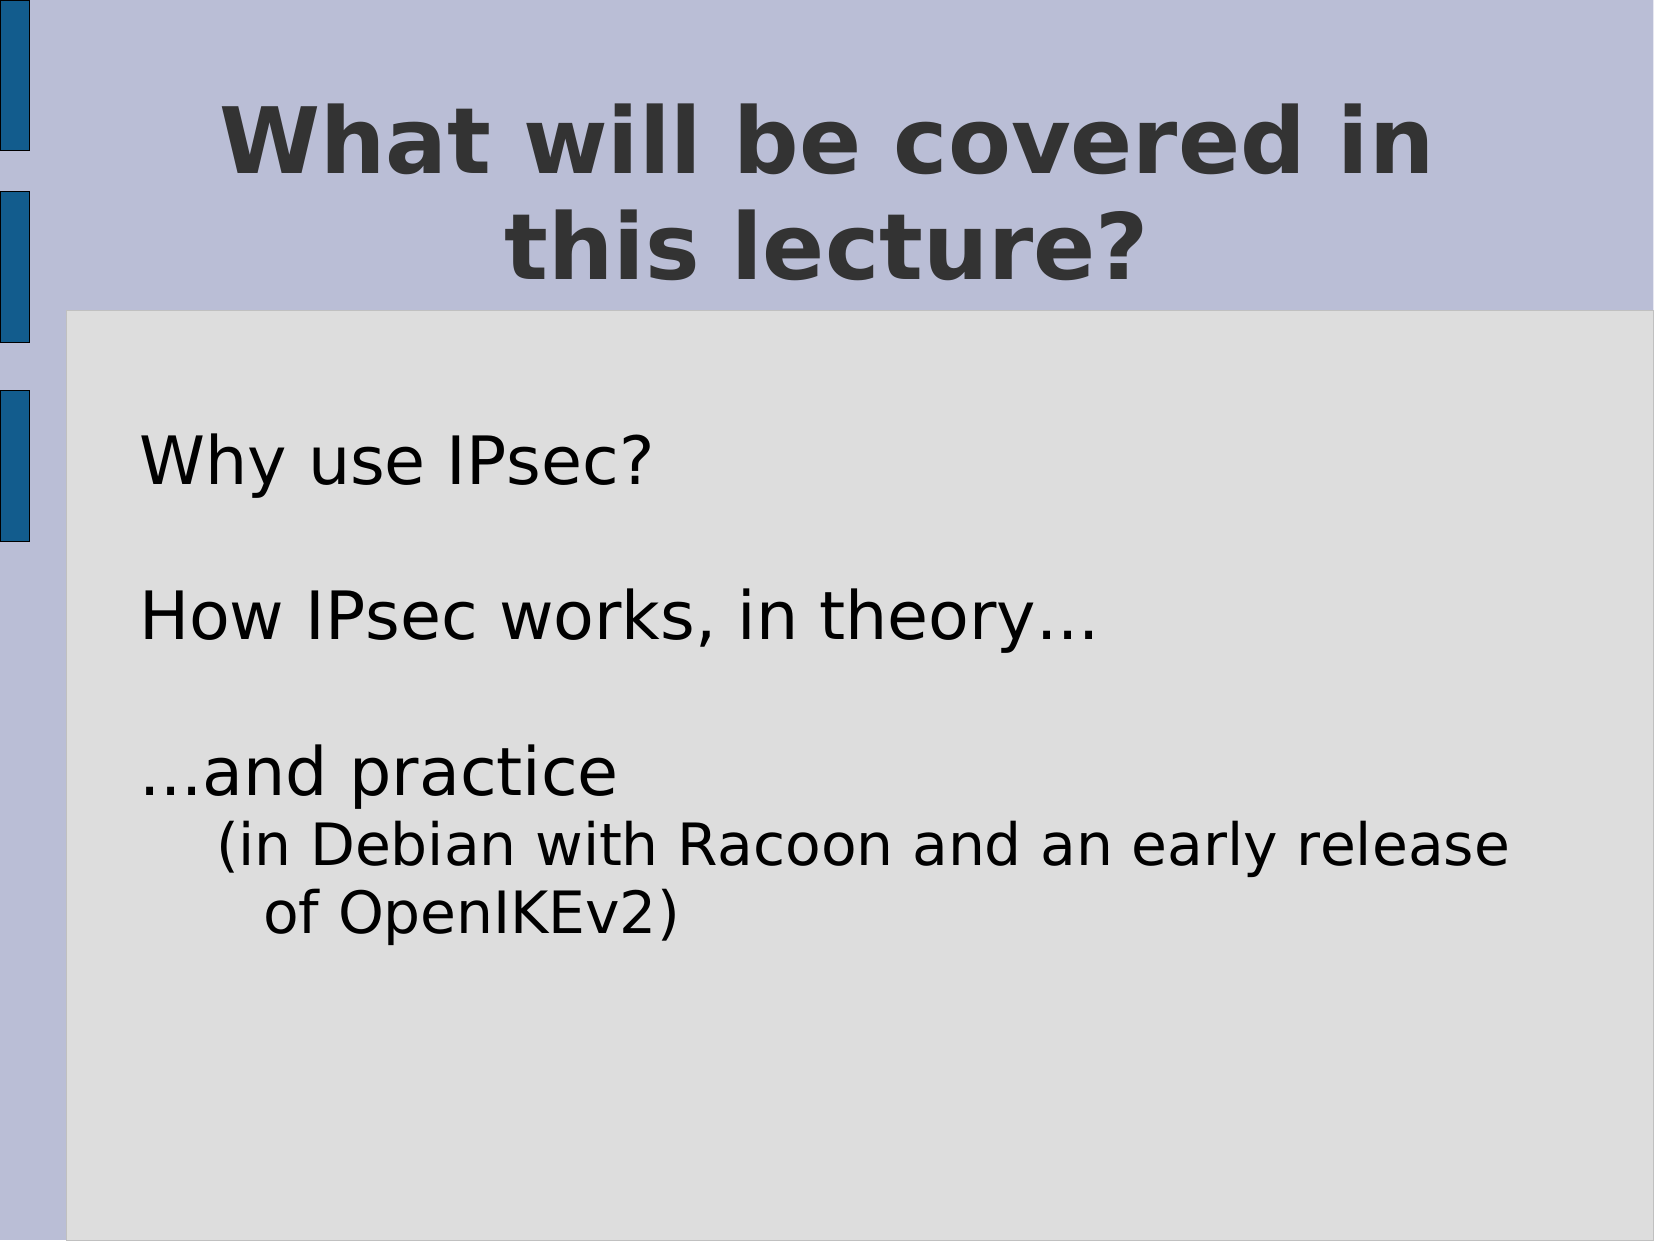

# What will be covered in this lecture?
Why use IPsec?
How IPsec works, in theory...
...and practice
(in Debian with Racoon and an early release of OpenIKEv2)